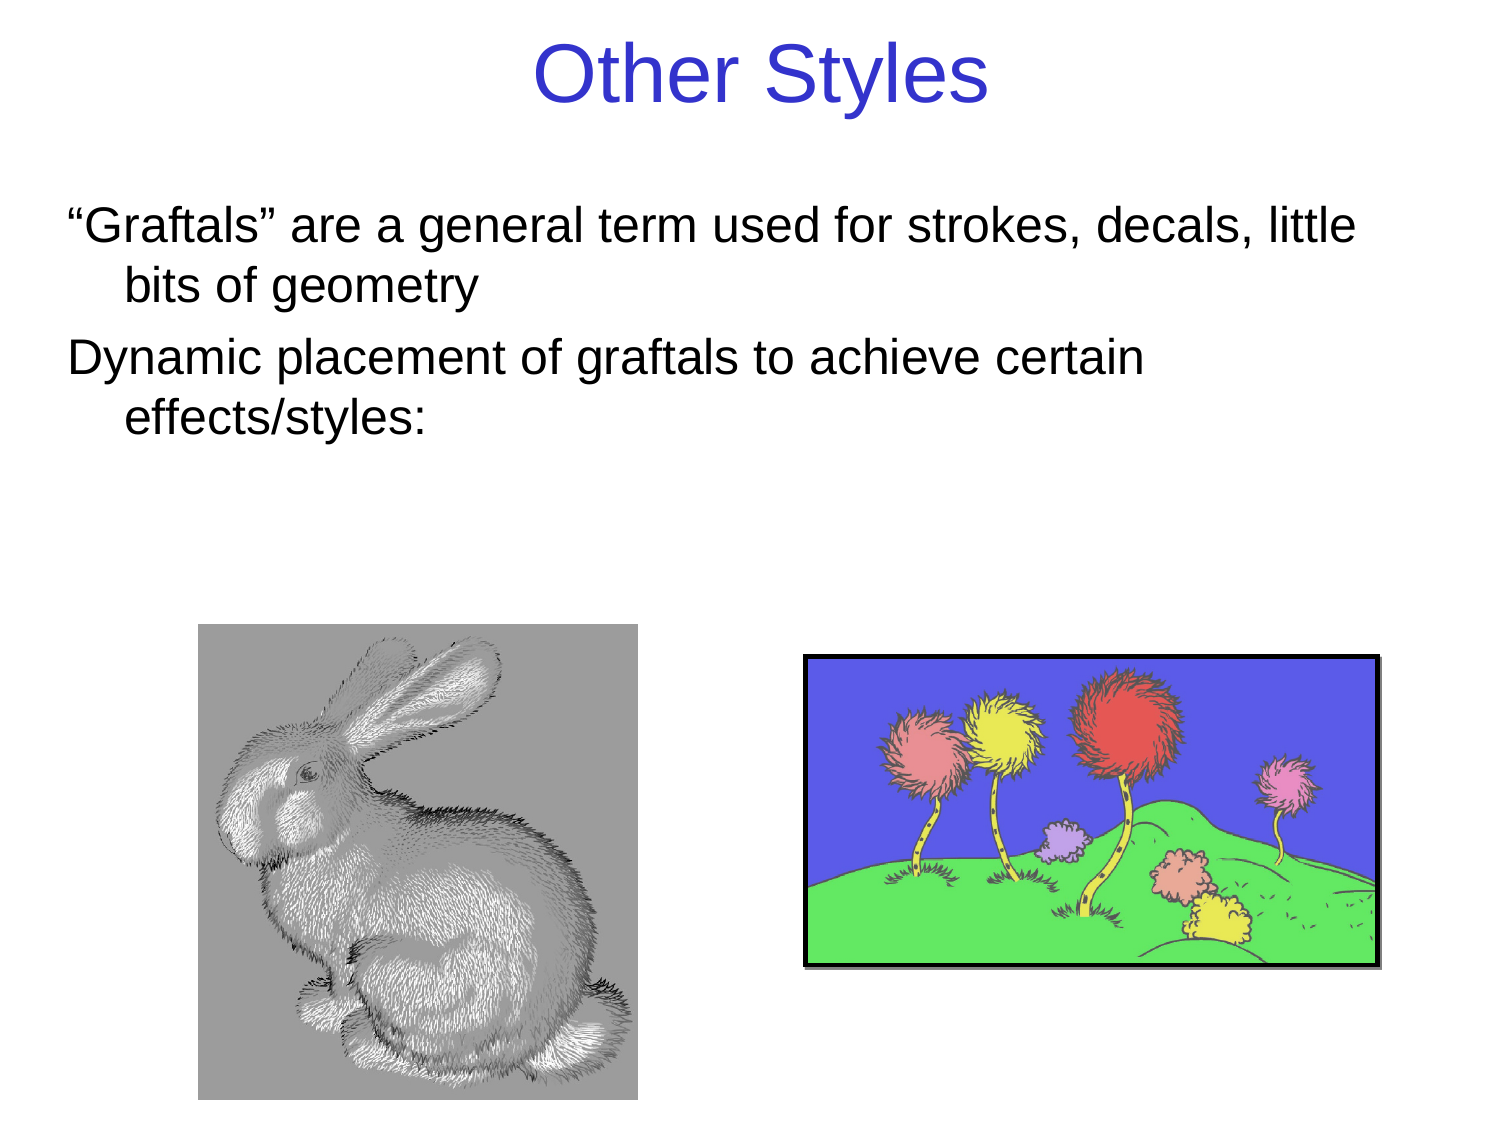

# Other Styles
“Graftals” are a general term used for strokes, decals, little bits of geometry
Dynamic placement of graftals to achieve certain effects/styles: